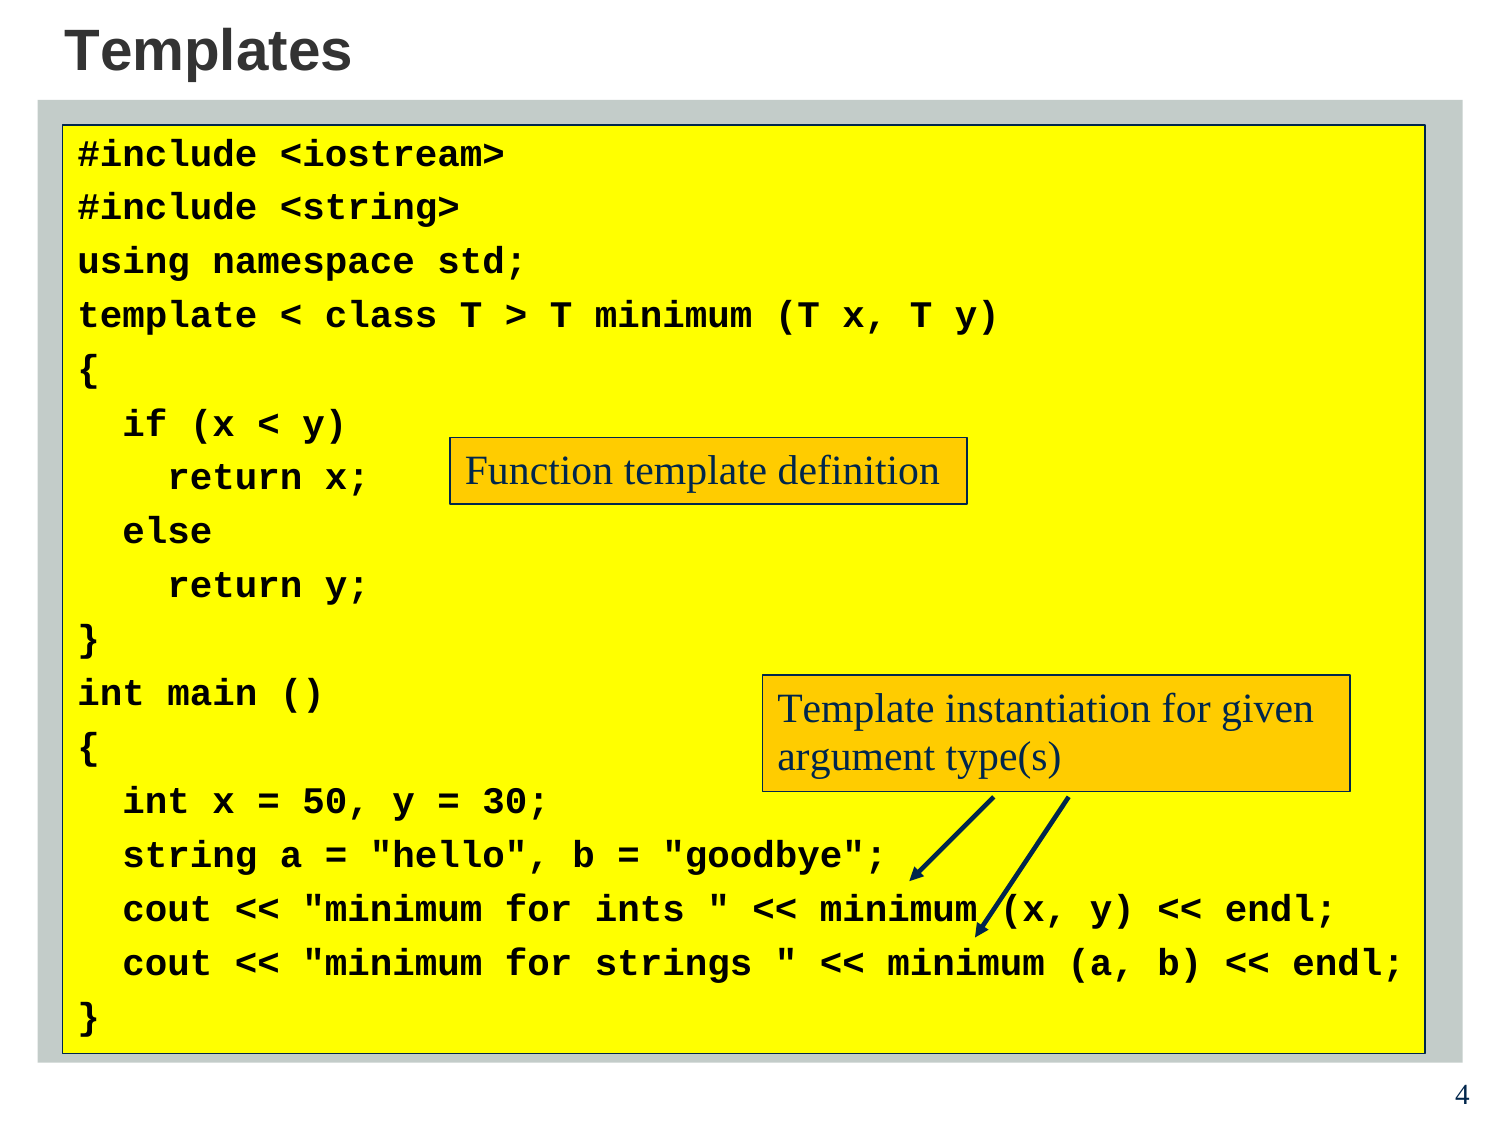

# Templates
#include <iostream>
#include <string>
using namespace std;
template < class T > T minimum (T x, T y)
{
 if (x < y)
 return x;
 else
 return y;
}
int main ()
{
 int x = 50, y = 30;
 string a = "hello", b = "goodbye";
 cout << "minimum for ints " << minimum (x, y) << endl;
 cout << "minimum for strings " << minimum (a, b) << endl;
}
Function template definition
Template instantiation for given argument type(s)